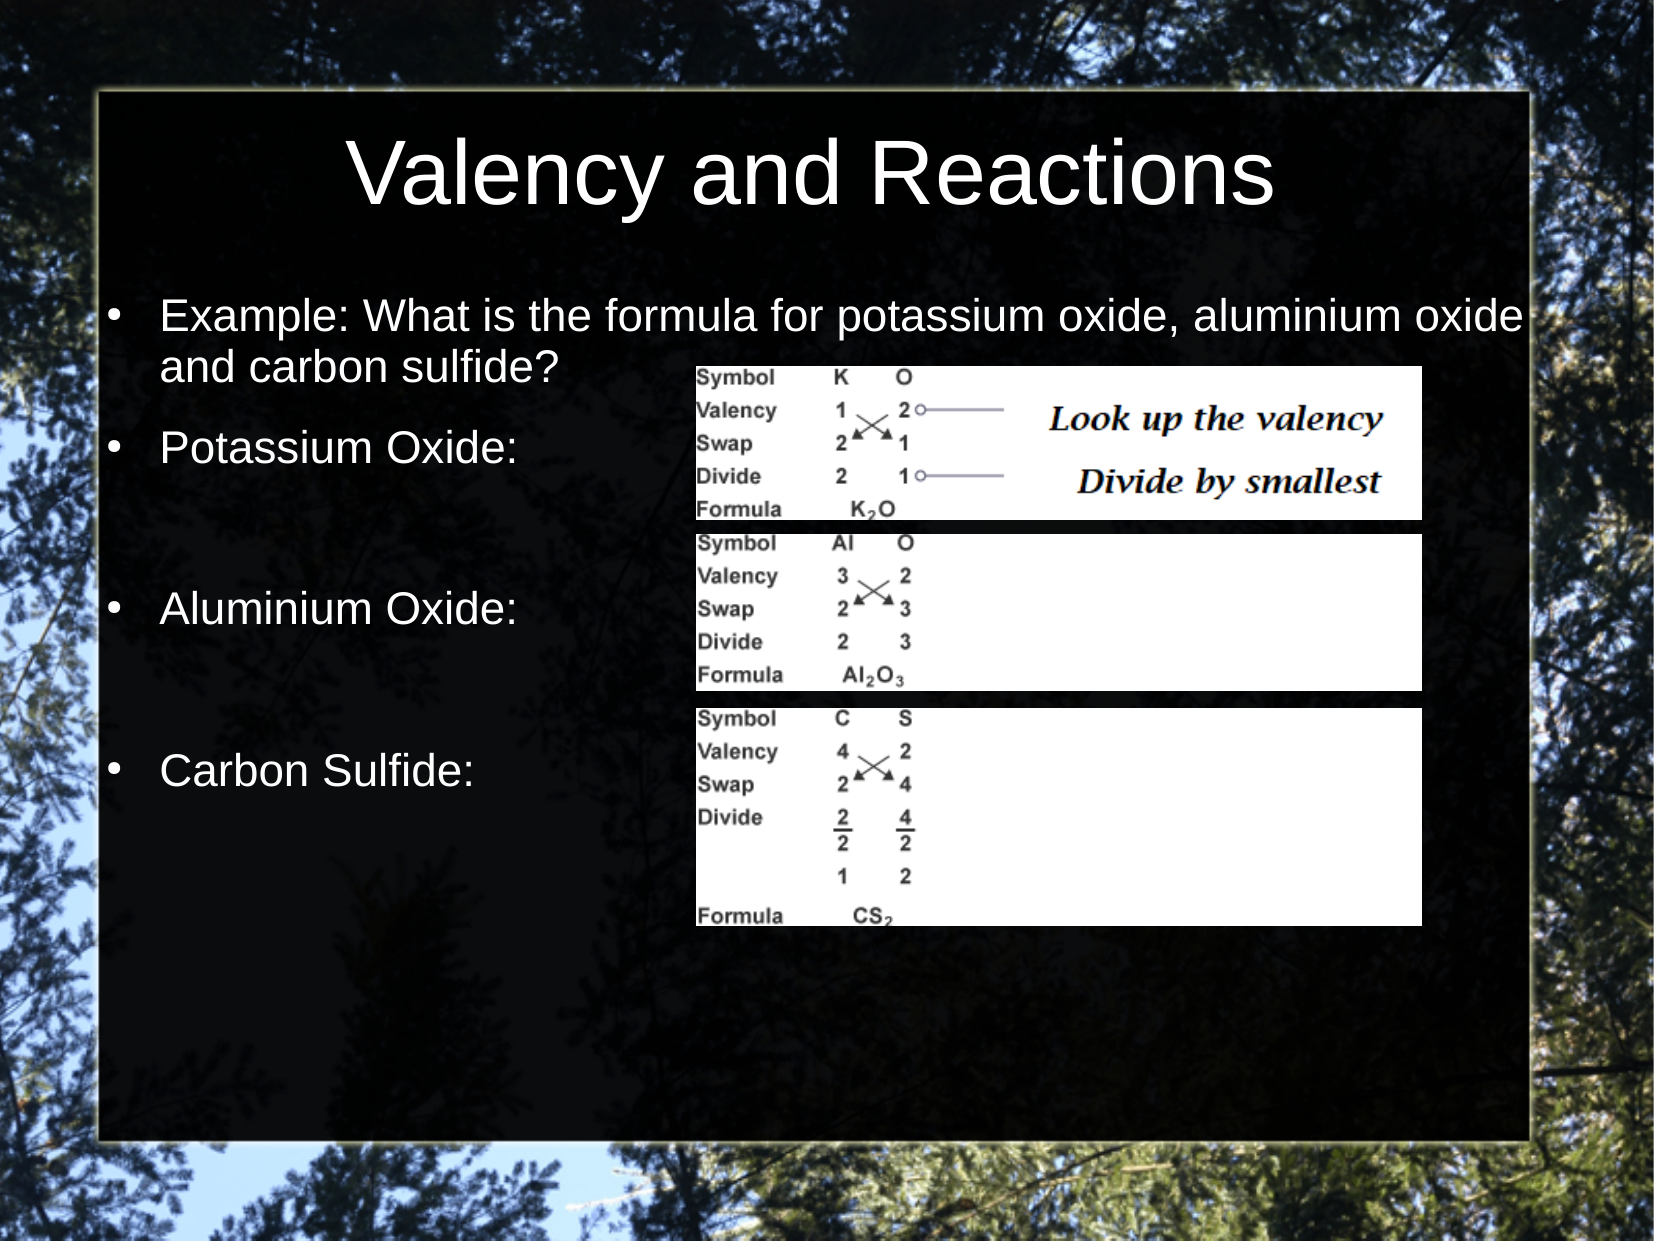

# Valency and Reactions
Example: What is the formula for potassium oxide, aluminium oxide and carbon sulfide?
Potassium Oxide:
Aluminium Oxide:
Carbon Sulfide: